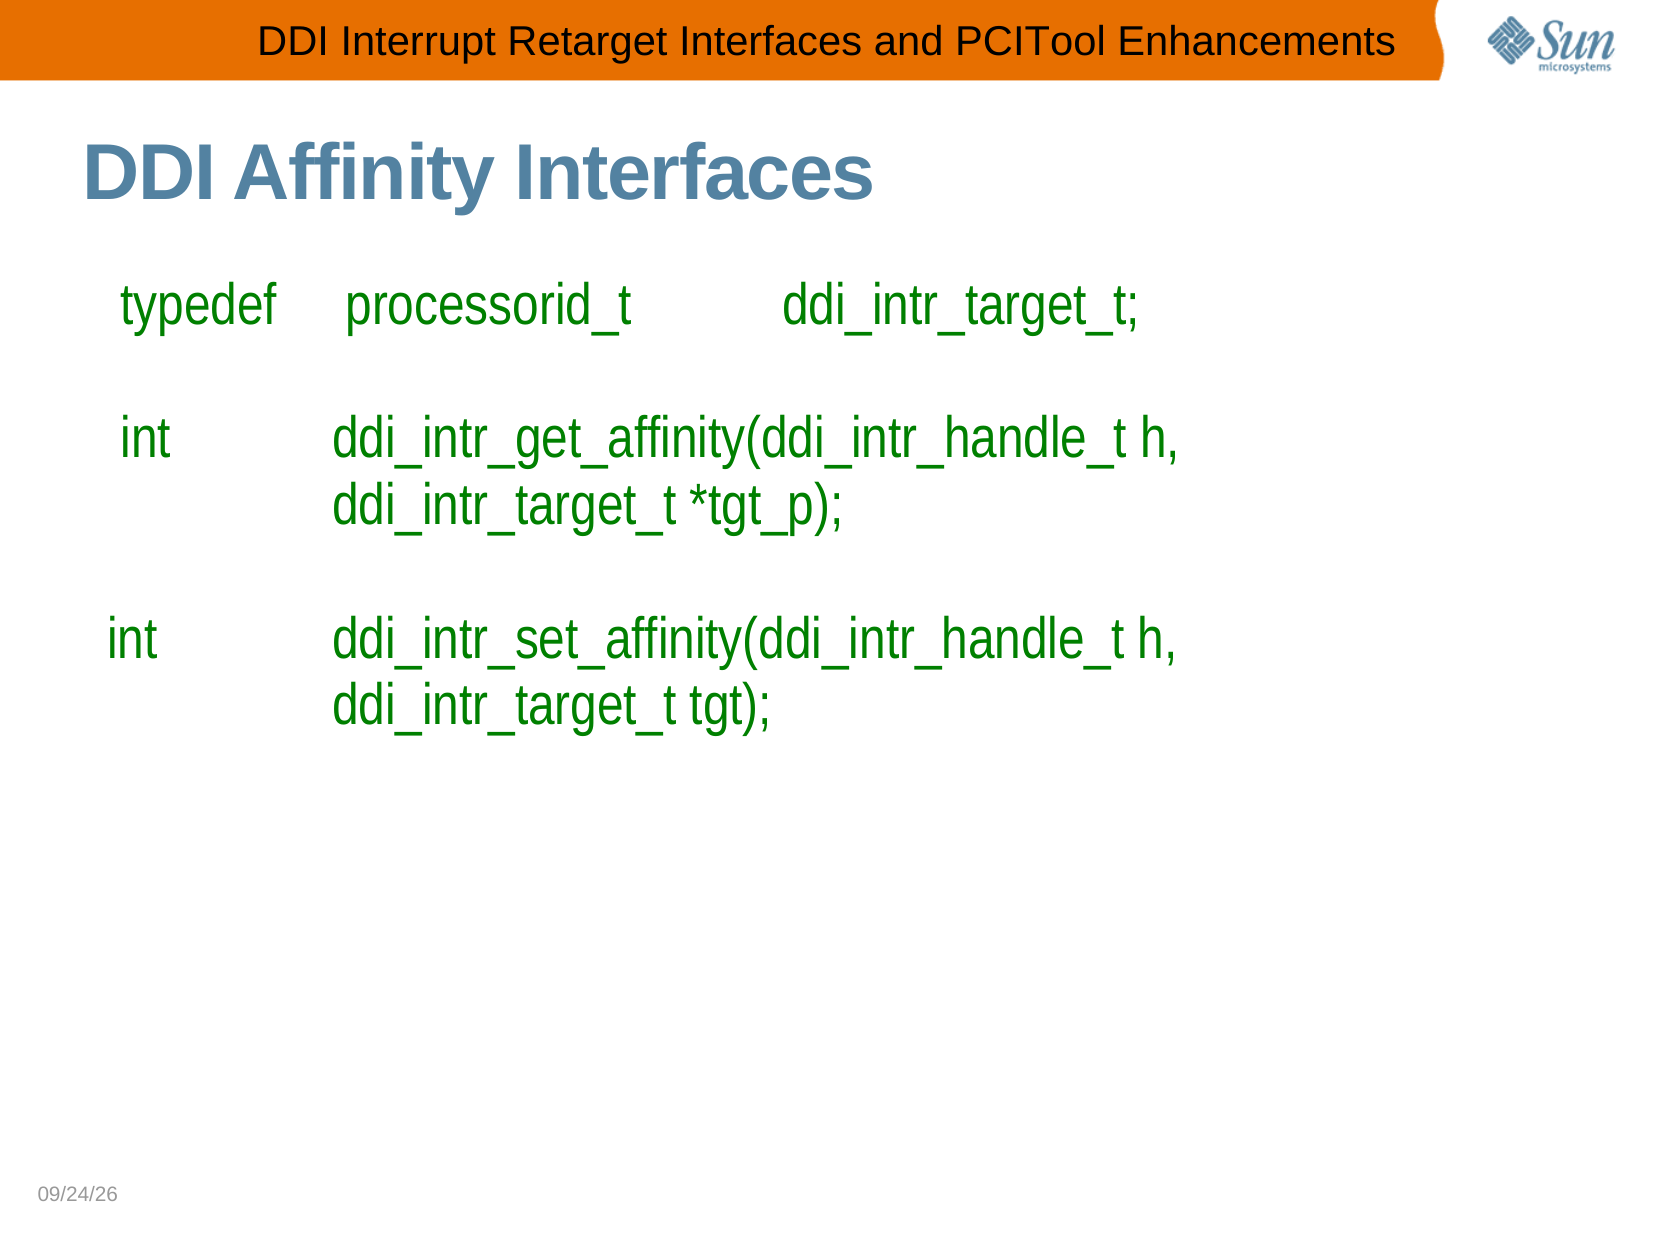

# DDI Affinity Interfaces
 typedef	 processorid_t		ddi_intr_target_t;
 int 		ddi_intr_get_affinity(ddi_intr_handle_t h,
			ddi_intr_target_t *tgt_p);
int			ddi_intr_set_affinity(ddi_intr_handle_t h,
			ddi_intr_target_t tgt);